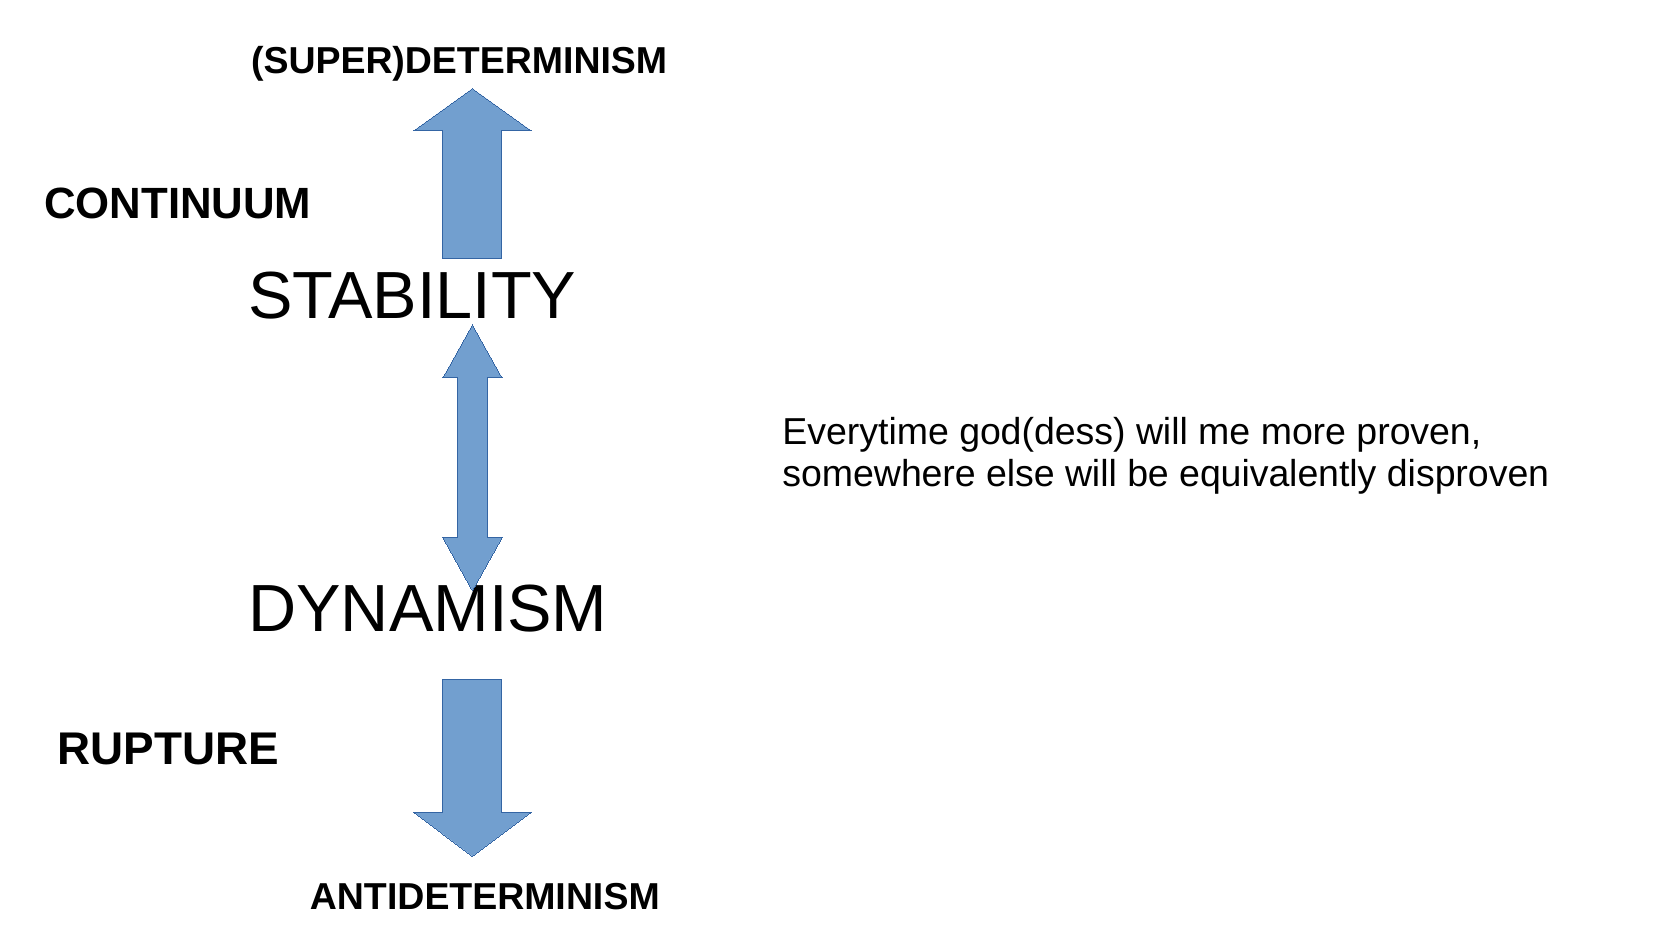

(SUPER)DETERMINISM
CONTINUUM
# STABILITY
DYNAMISM
Everytime god(dess) will me more proven,
somewhere else will be equivalently disproven
 RUPTURE
ANTIDETERMINISM